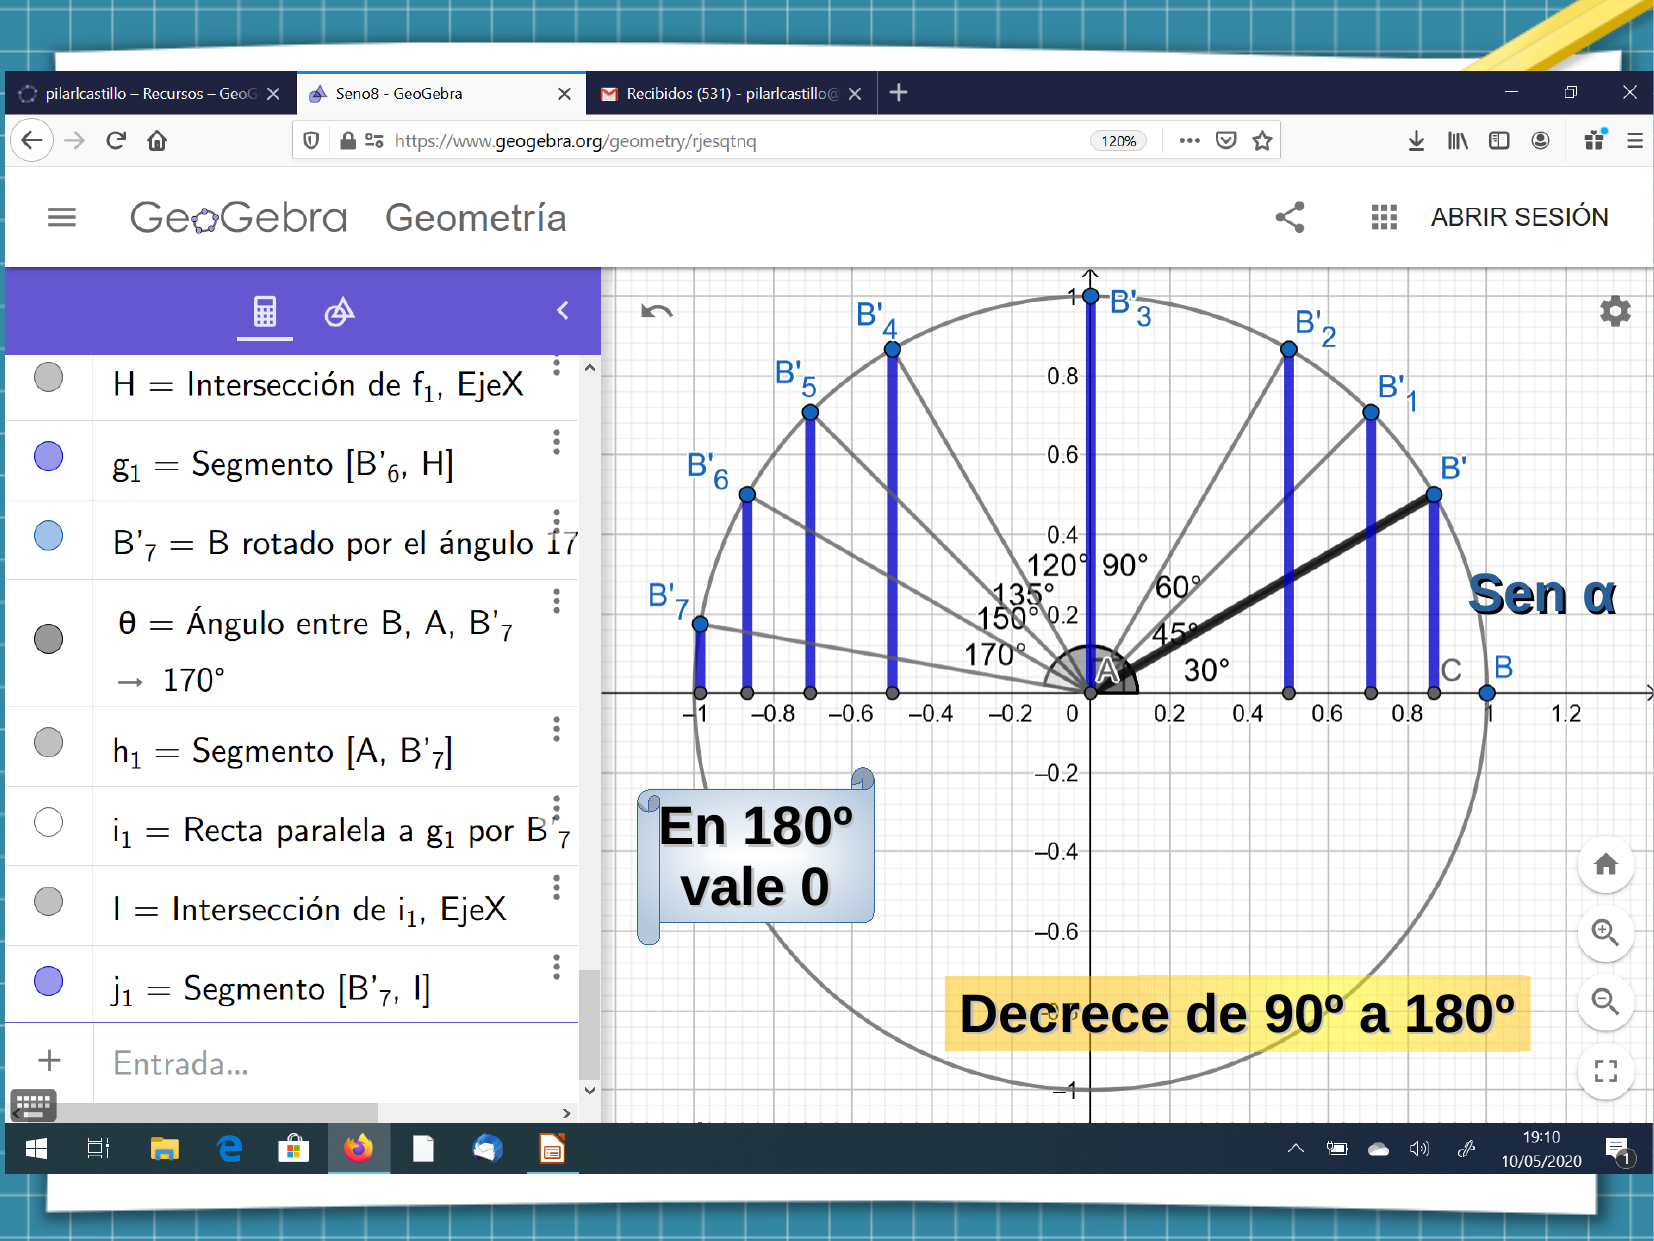

Sen α
En 180º
vale 0
Decrece de 90º a 180º